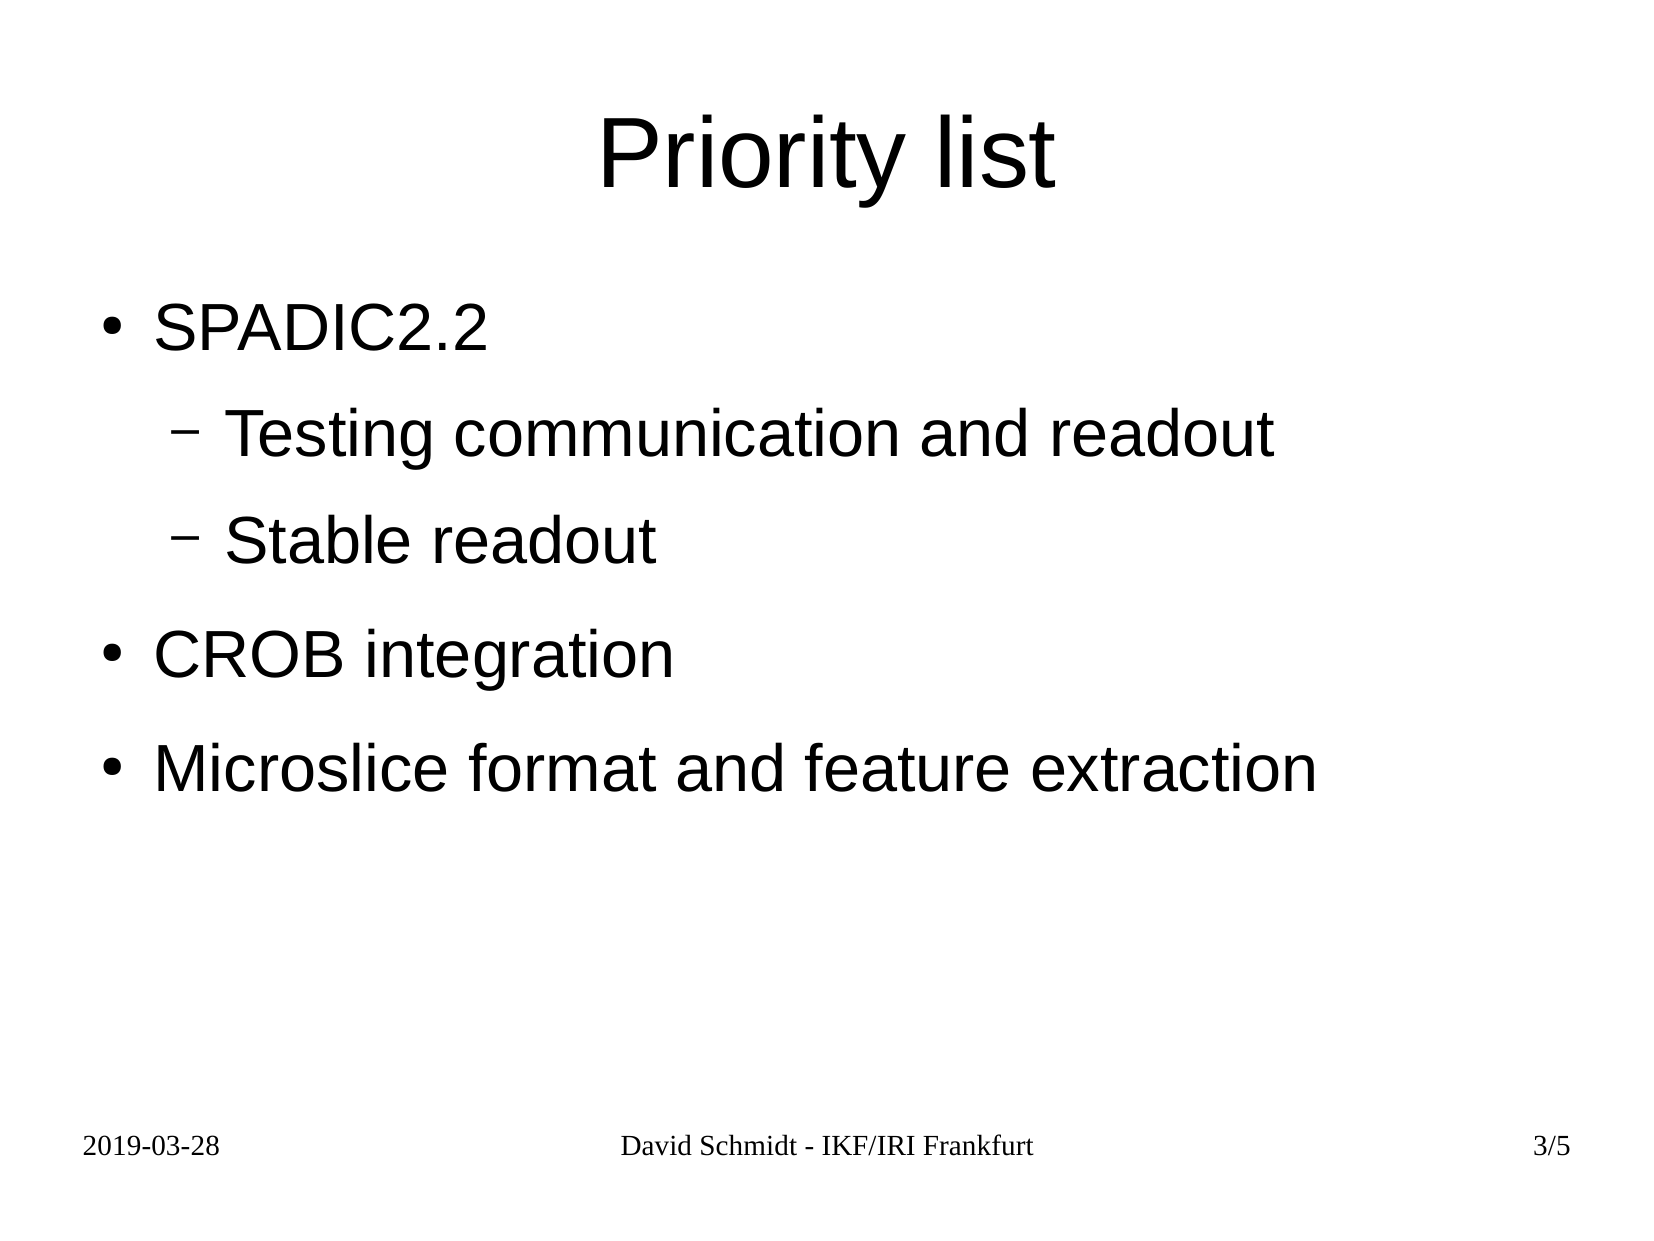

# Priority list
SPADIC2.2
Testing communication and readout
Stable readout
CROB integration
Microslice format and feature extraction
2019-03-28
David Schmidt - IKF/IRI Frankfurt
3